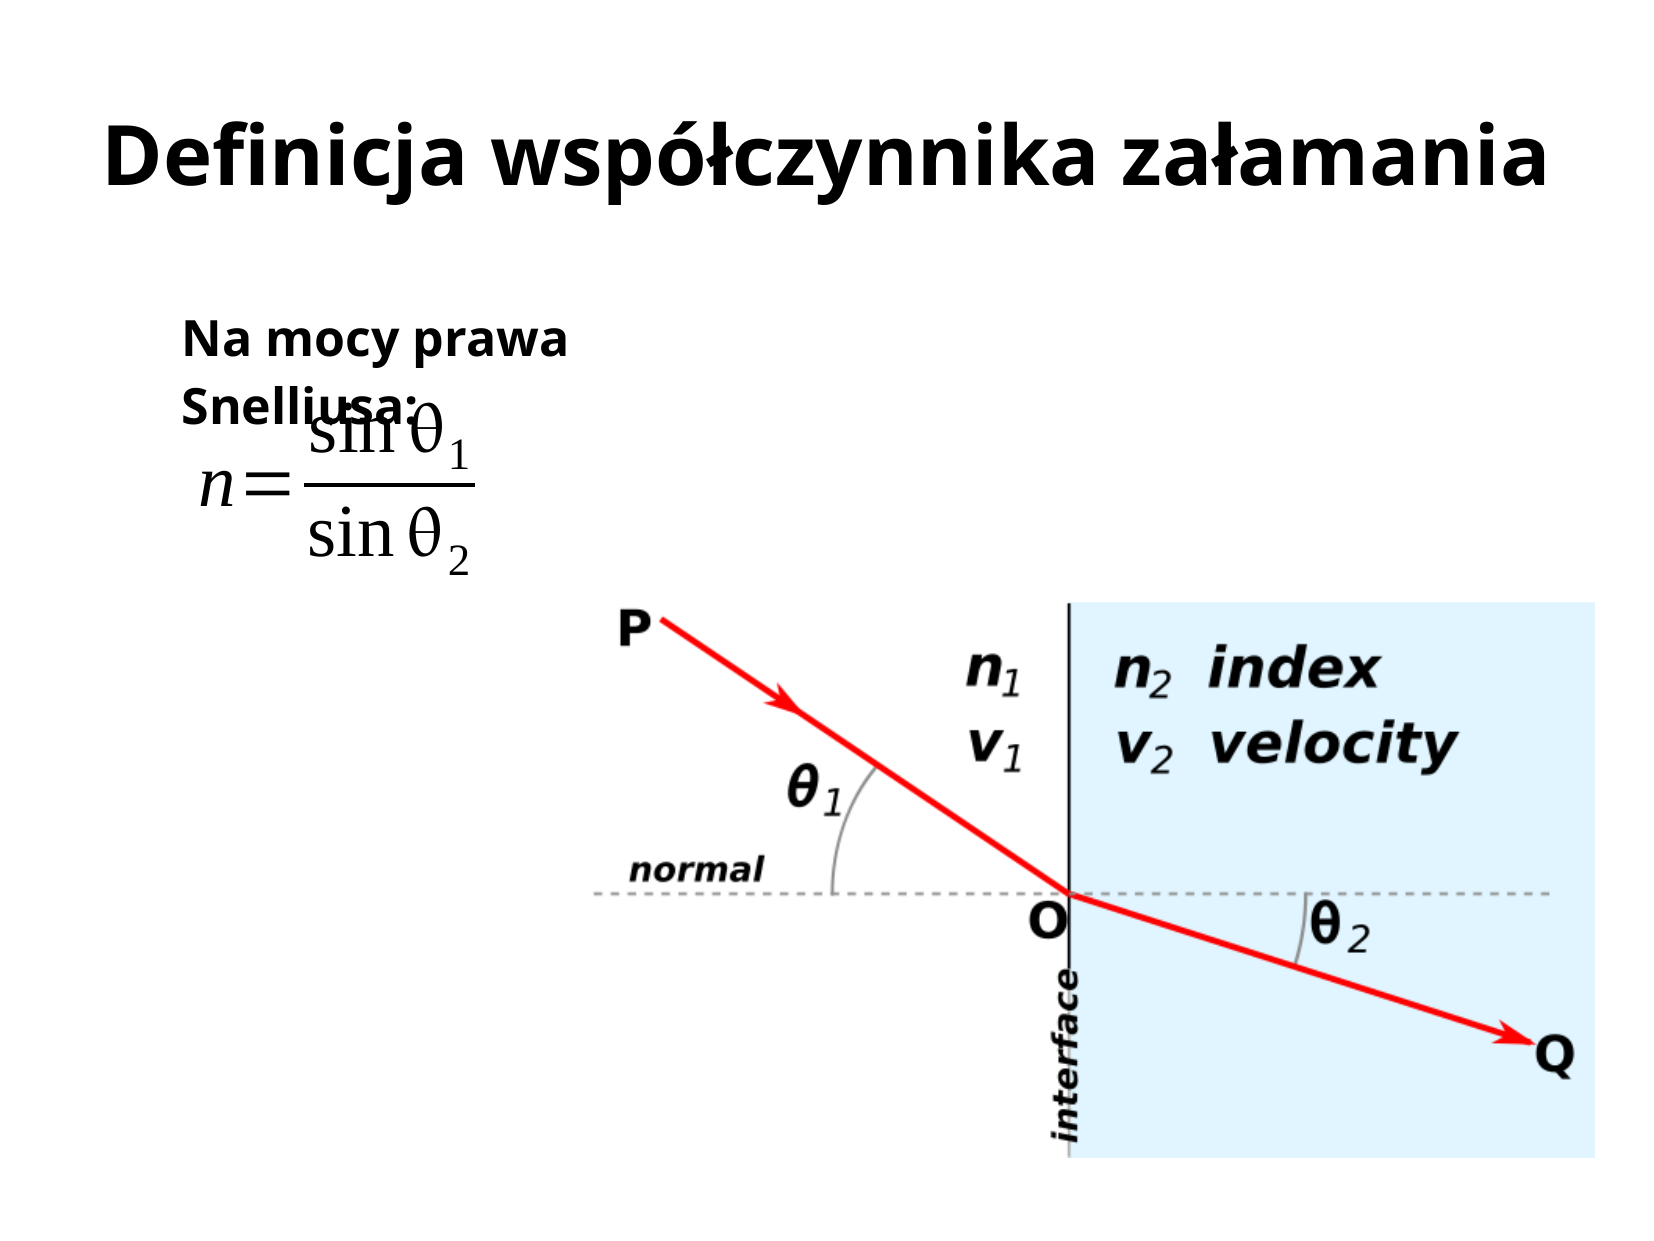

# Definicja współczynnika załamania
Na mocy prawa Snelliusa: